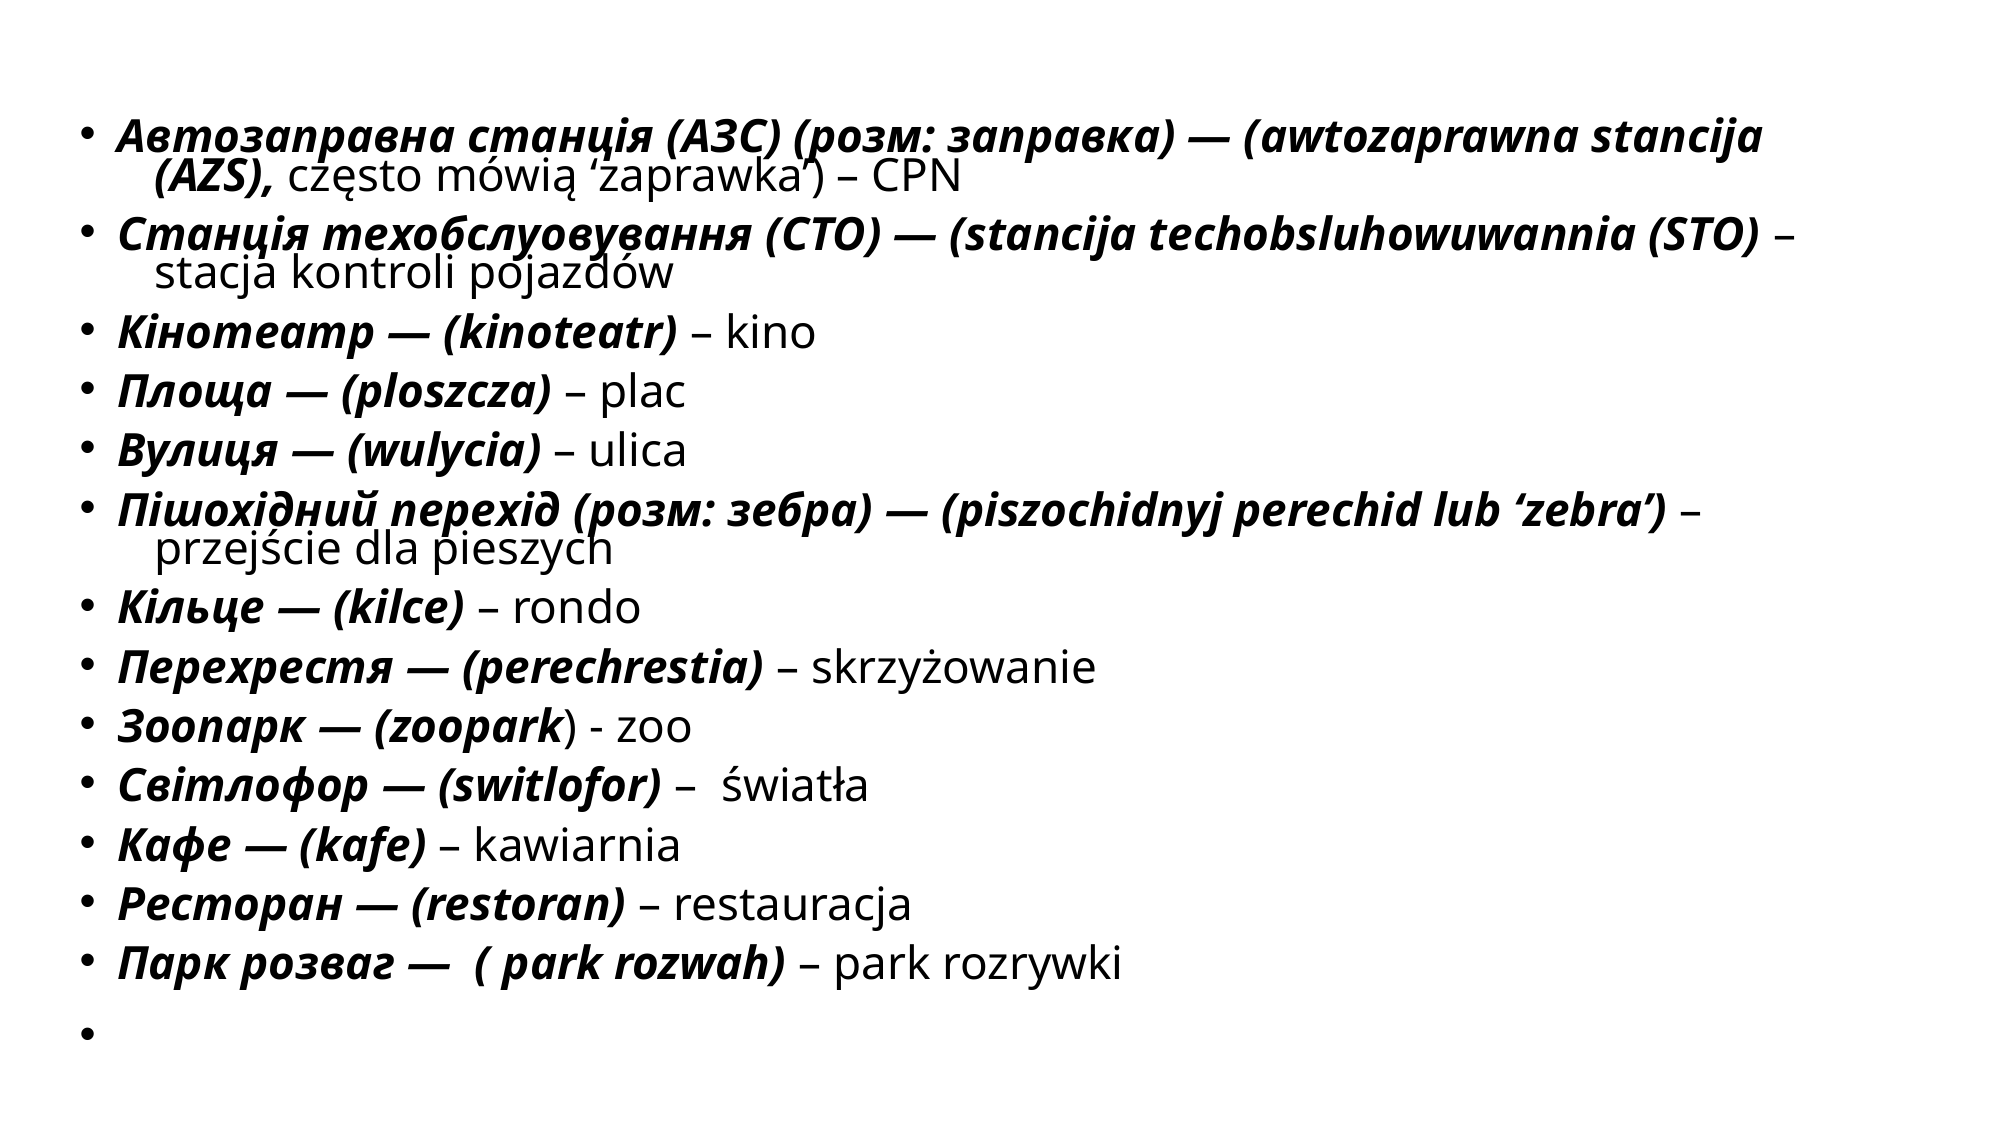

#
Автозаправна станція (АЗС) (розм: заправка) — (awtozaprawna stancija (AZS), często mówią ‘zaprawka’) – CPN
Станція техобслуовування (СТО) — (stancija techobsluhowuwannia (STO) – stacja kontroli pojazdów
Кінотеатр — (kinoteatr) – kino
Площа — (ploszcza) – plac
Вулиця — (wulycia) – ulica
Пішохідний перехід (розм: зебра) — (piszochidnyj perechid lub ‘zebra’) – przejście dla pieszych
Кільце — (kilce) – rondo
Перехрестя — (perechrestia) – skrzyżowanie
Зоопарк — (zoopark) - zoo
Світлофор — (switlofor) – światła
Кафе — (kafe) – kawiarnia
Ресторан — (restoran) – restauracja
Парк розваг — ( park rozwah) – park rozrywki